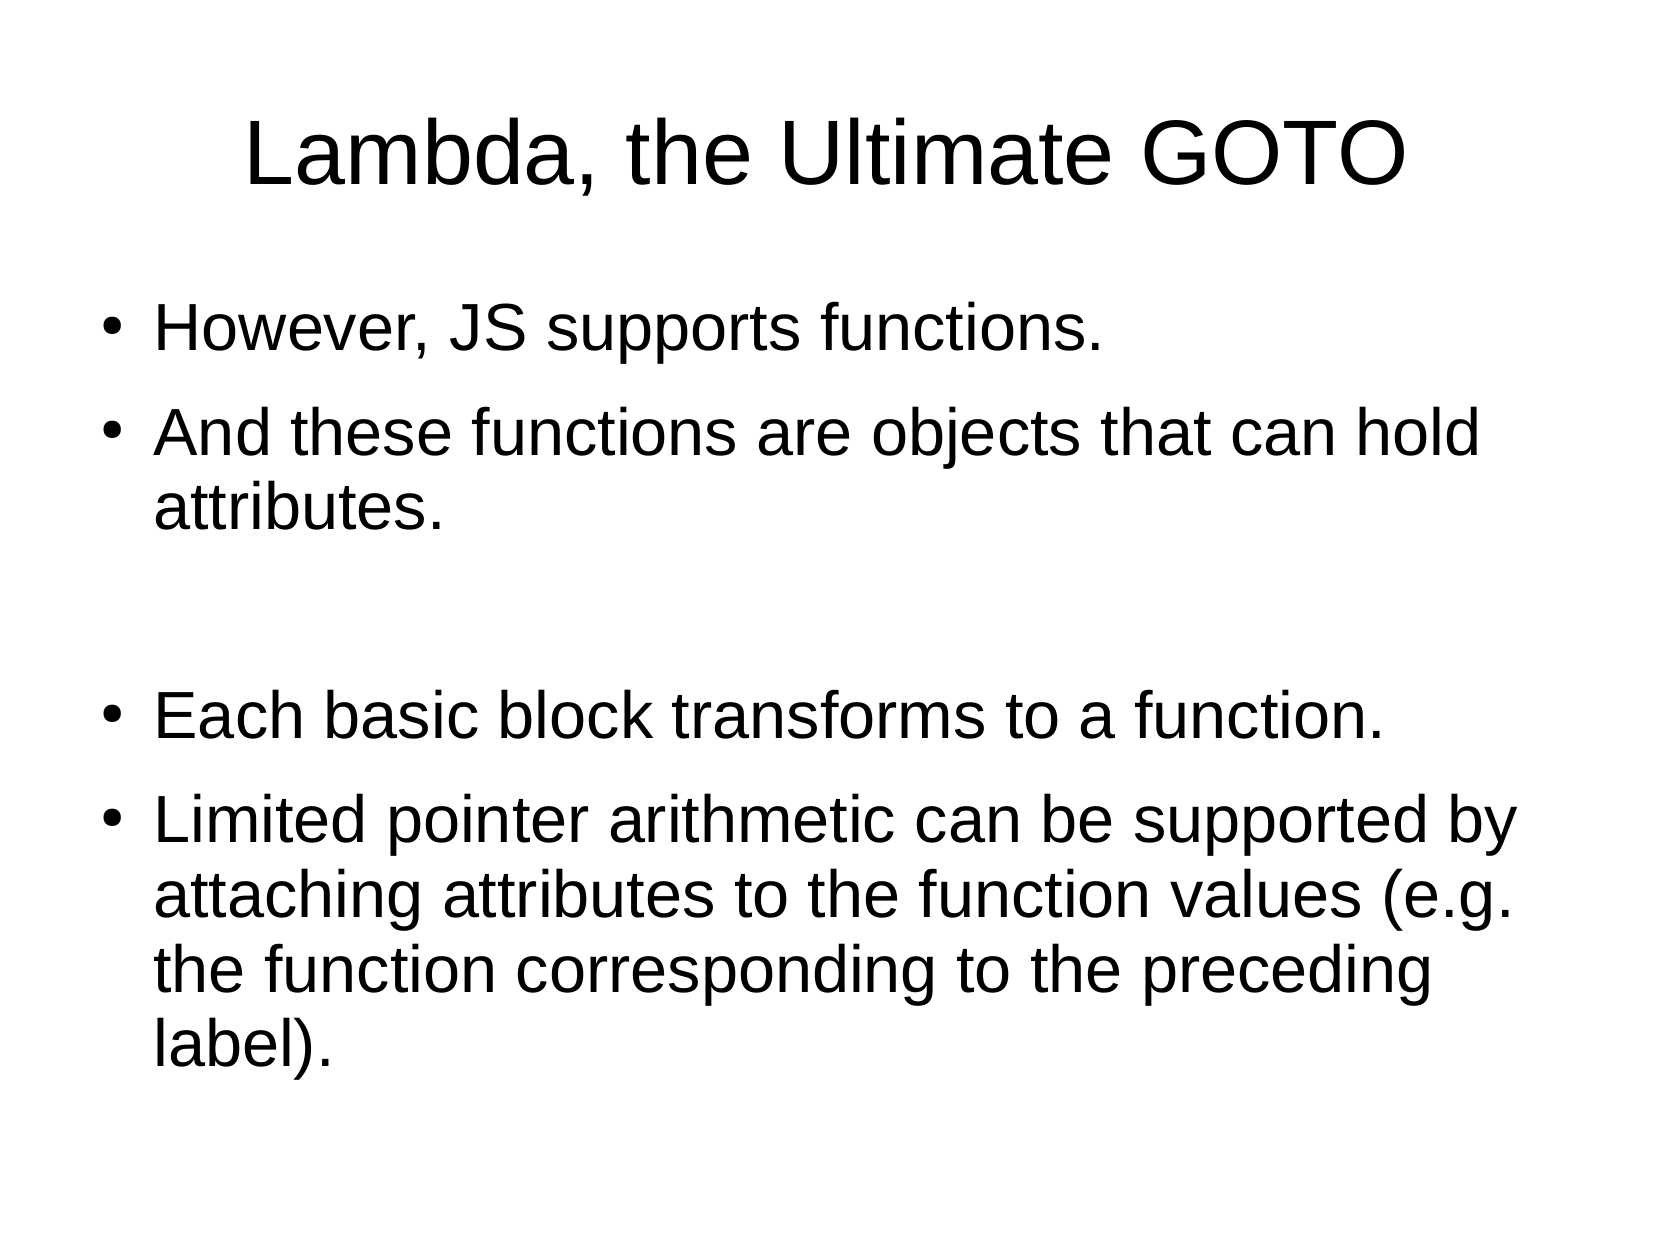

# Lambda, the Ultimate GOTO
However, JS supports functions.
And these functions are objects that can hold attributes.
Each basic block transforms to a function.
Limited pointer arithmetic can be supported by attaching attributes to the function values (e.g. the function corresponding to the preceding label).